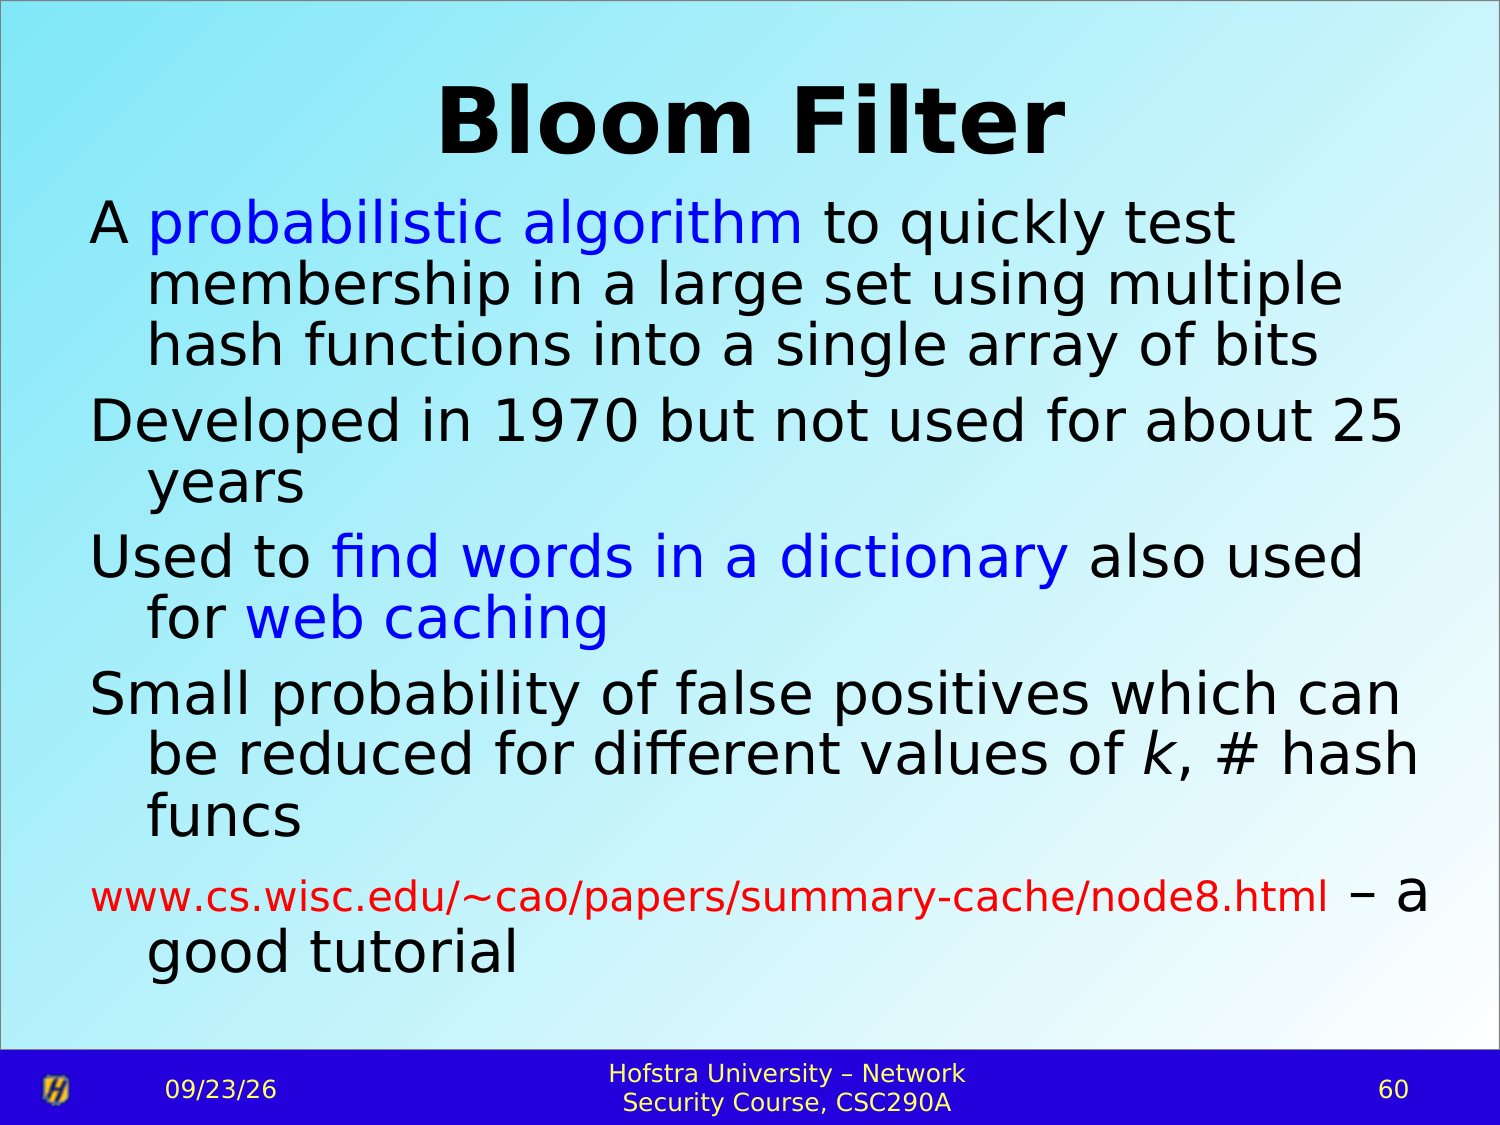

# Bloom Filter
A probabilistic algorithm to quickly test membership in a large set using multiple hash functions into a single array of bits
Developed in 1970 but not used for about 25 years
Used to find words in a dictionary also used for web caching
Small probability of false positives which can be reduced for different values of k, # hash funcs
www.cs.wisc.edu/~cao/papers/summary-cache/node8.html – a good tutorial
60